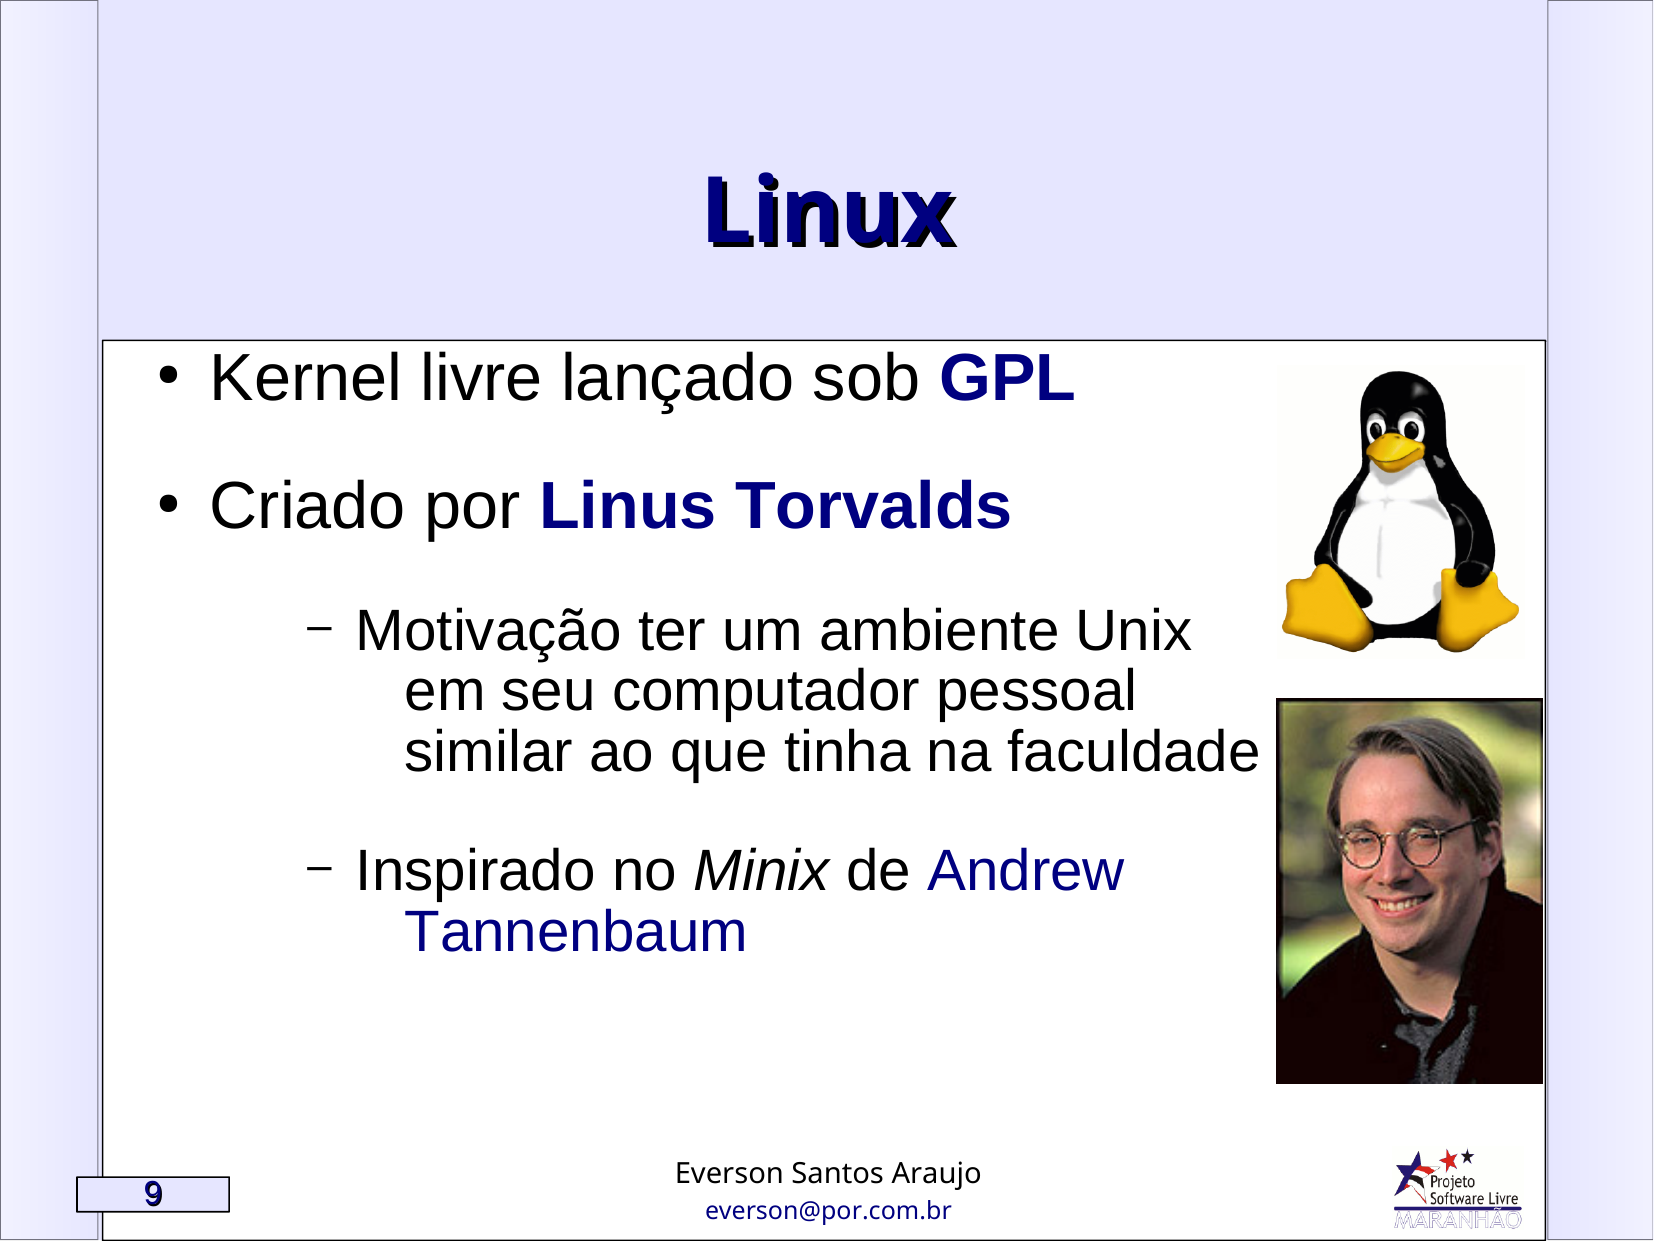

# Linux
Kernel livre lançado sob GPL
Criado por Linus Torvalds
Motivação ter um ambiente Unix em seu computador pessoal similar ao que tinha na faculdade
Inspirado no Minix de Andrew Tannenbaum